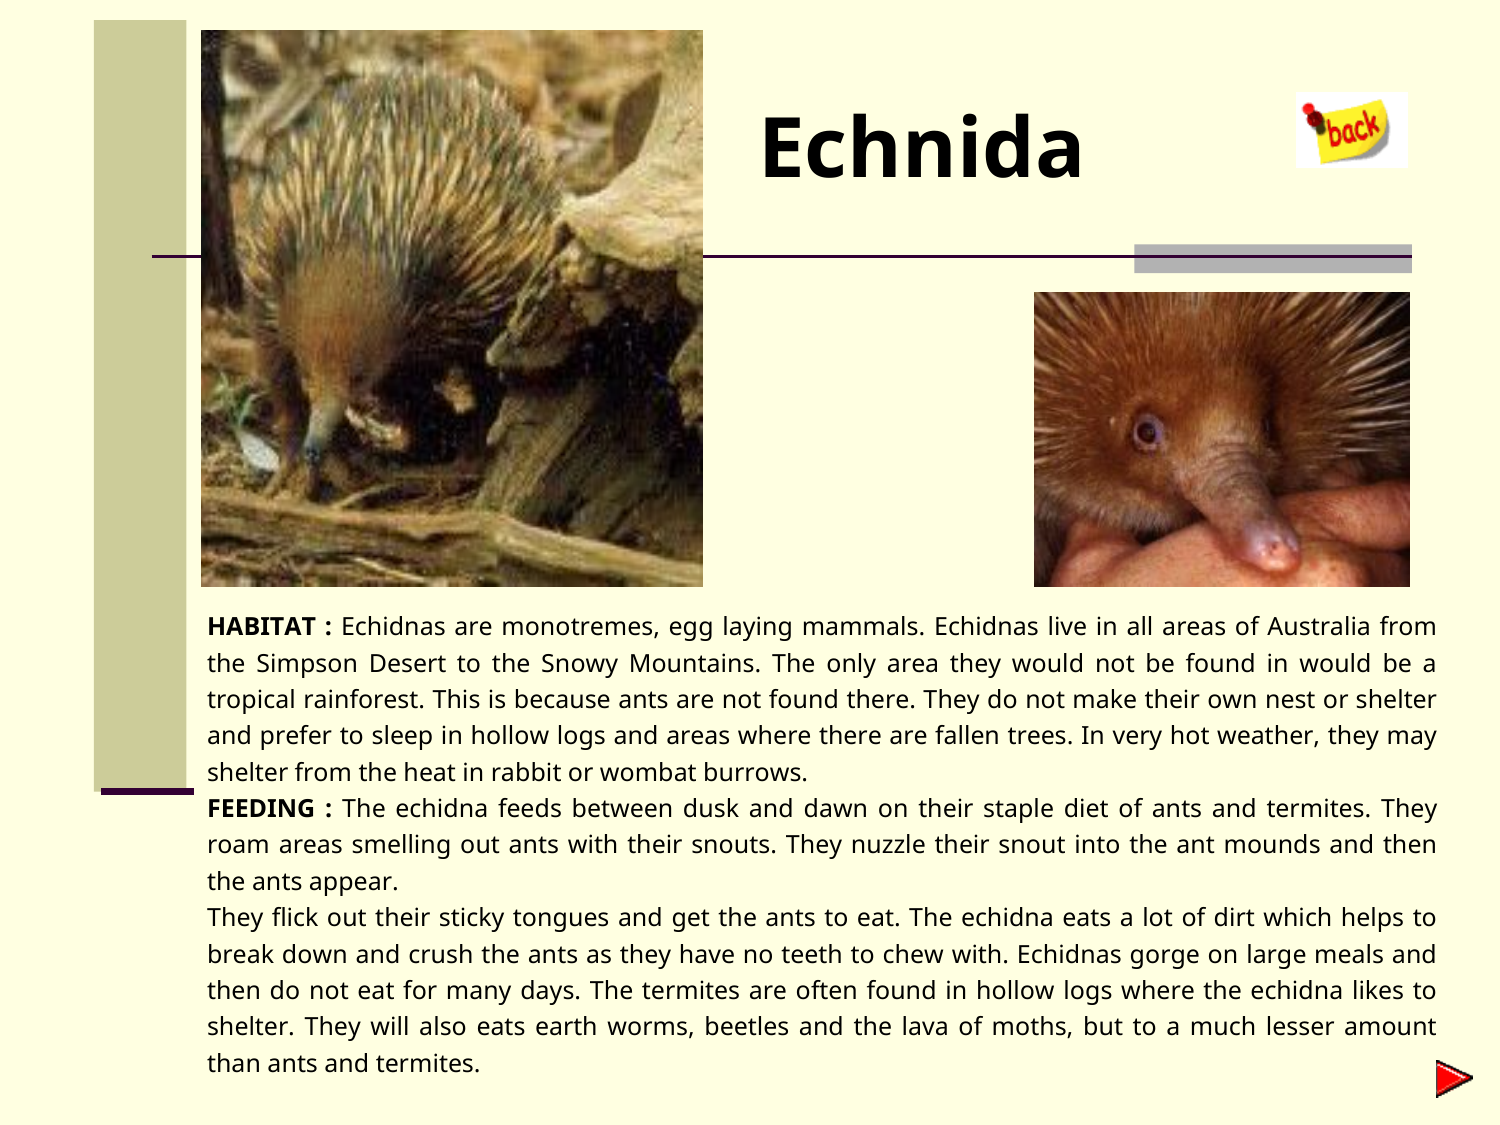

Echnida
HABITAT : Echidnas are monotremes, egg laying mammals. Echidnas live in all areas of Australia from the Simpson Desert to the Snowy Mountains. The only area they would not be found in would be a tropical rainforest. This is because ants are not found there. They do not make their own nest or shelter and prefer to sleep in hollow logs and areas where there are fallen trees. In very hot weather, they may shelter from the heat in rabbit or wombat burrows.
FEEDING : The echidna feeds between dusk and dawn on their staple diet of ants and termites. They roam areas smelling out ants with their snouts. They nuzzle their snout into the ant mounds and then the ants appear.
They flick out their sticky tongues and get the ants to eat. The echidna eats a lot of dirt which helps to break down and crush the ants as they have no teeth to chew with. Echidnas gorge on large meals and then do not eat for many days. The termites are often found in hollow logs where the echidna likes to shelter. They will also eats earth worms, beetles and the lava of moths, but to a much lesser amount than ants and termites.